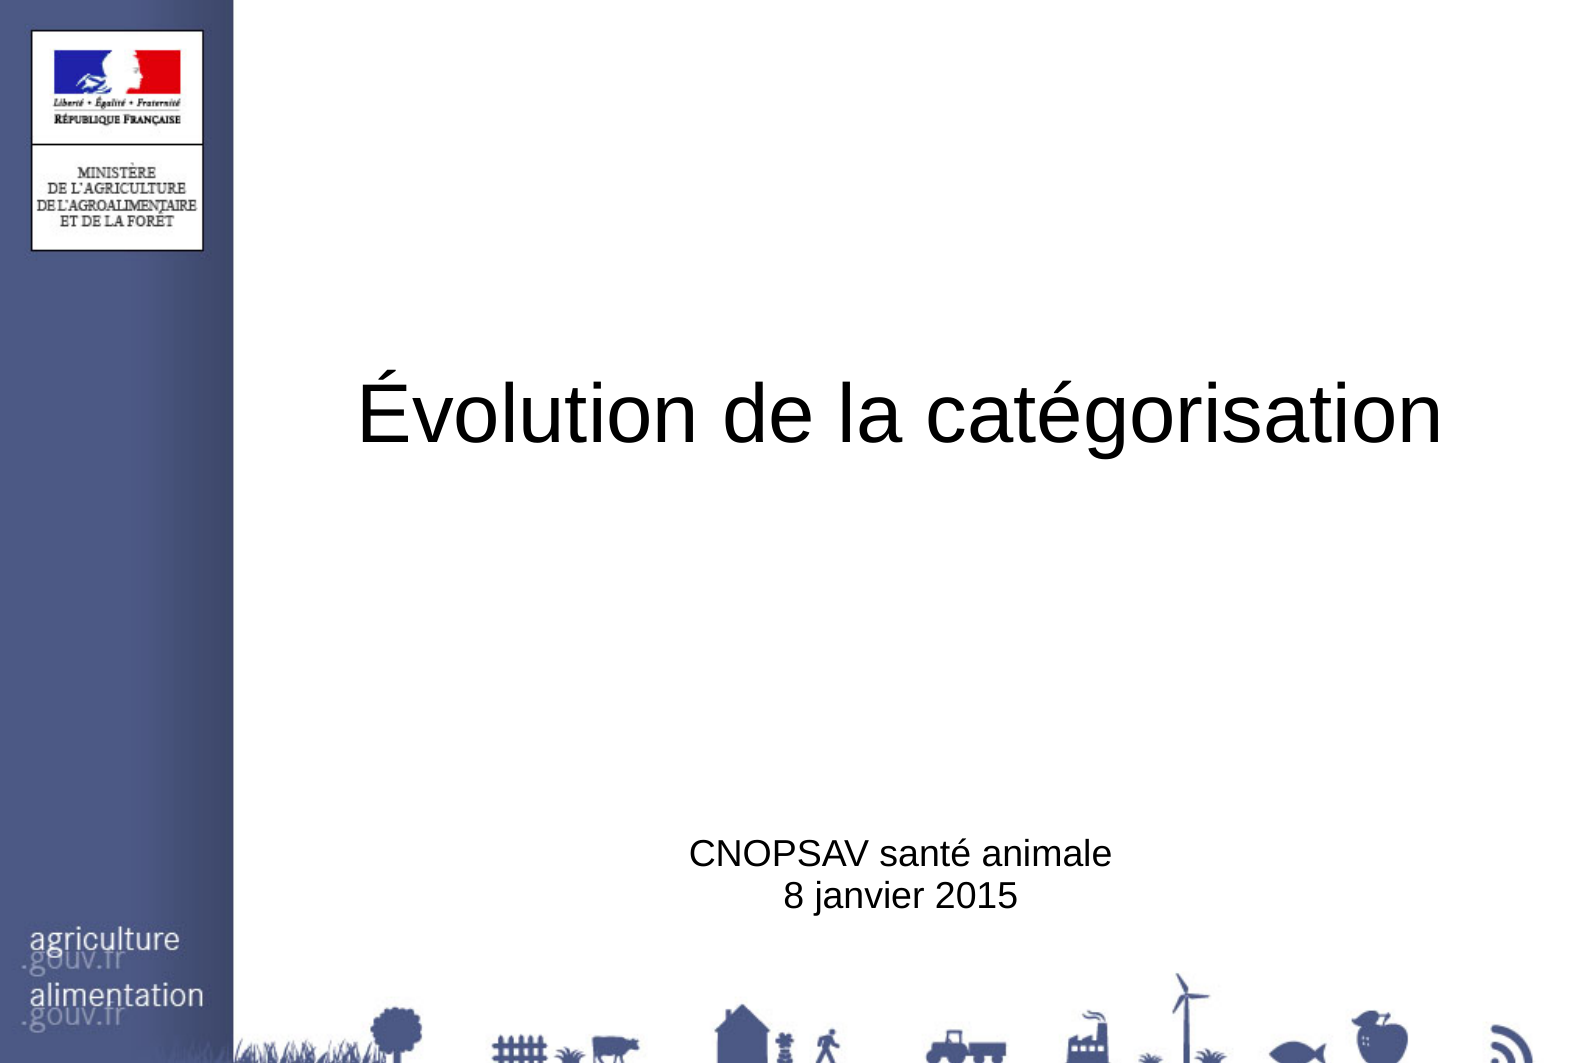

# Évolution de la catégorisation
CNOPSAV santé animale
8 janvier 2015